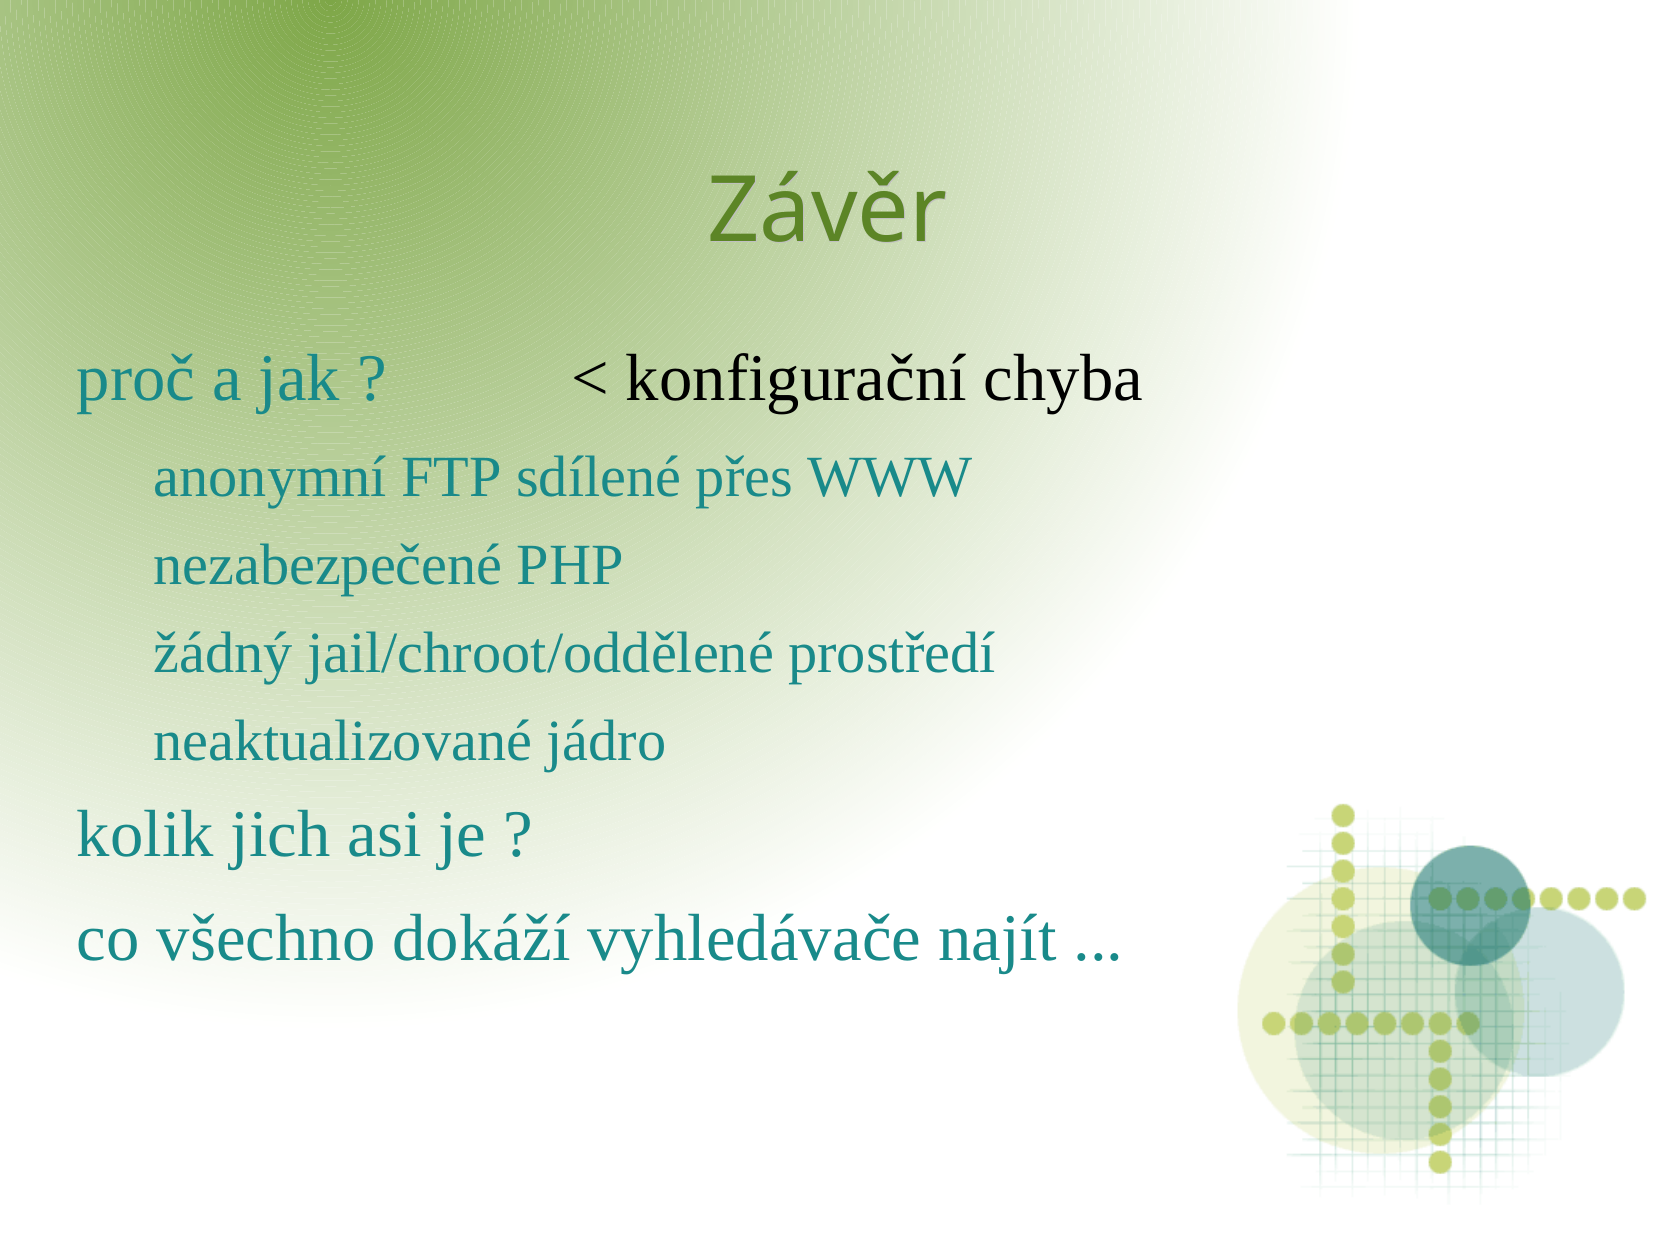

# Závěr
proč a jak ? < konfigurační chyba
anonymní FTP sdílené přes WWW
nezabezpečené PHP
žádný jail/chroot/oddělené prostředí
neaktualizované jádro
kolik jich asi je ?
co všechno dokáží vyhledávače najít ...